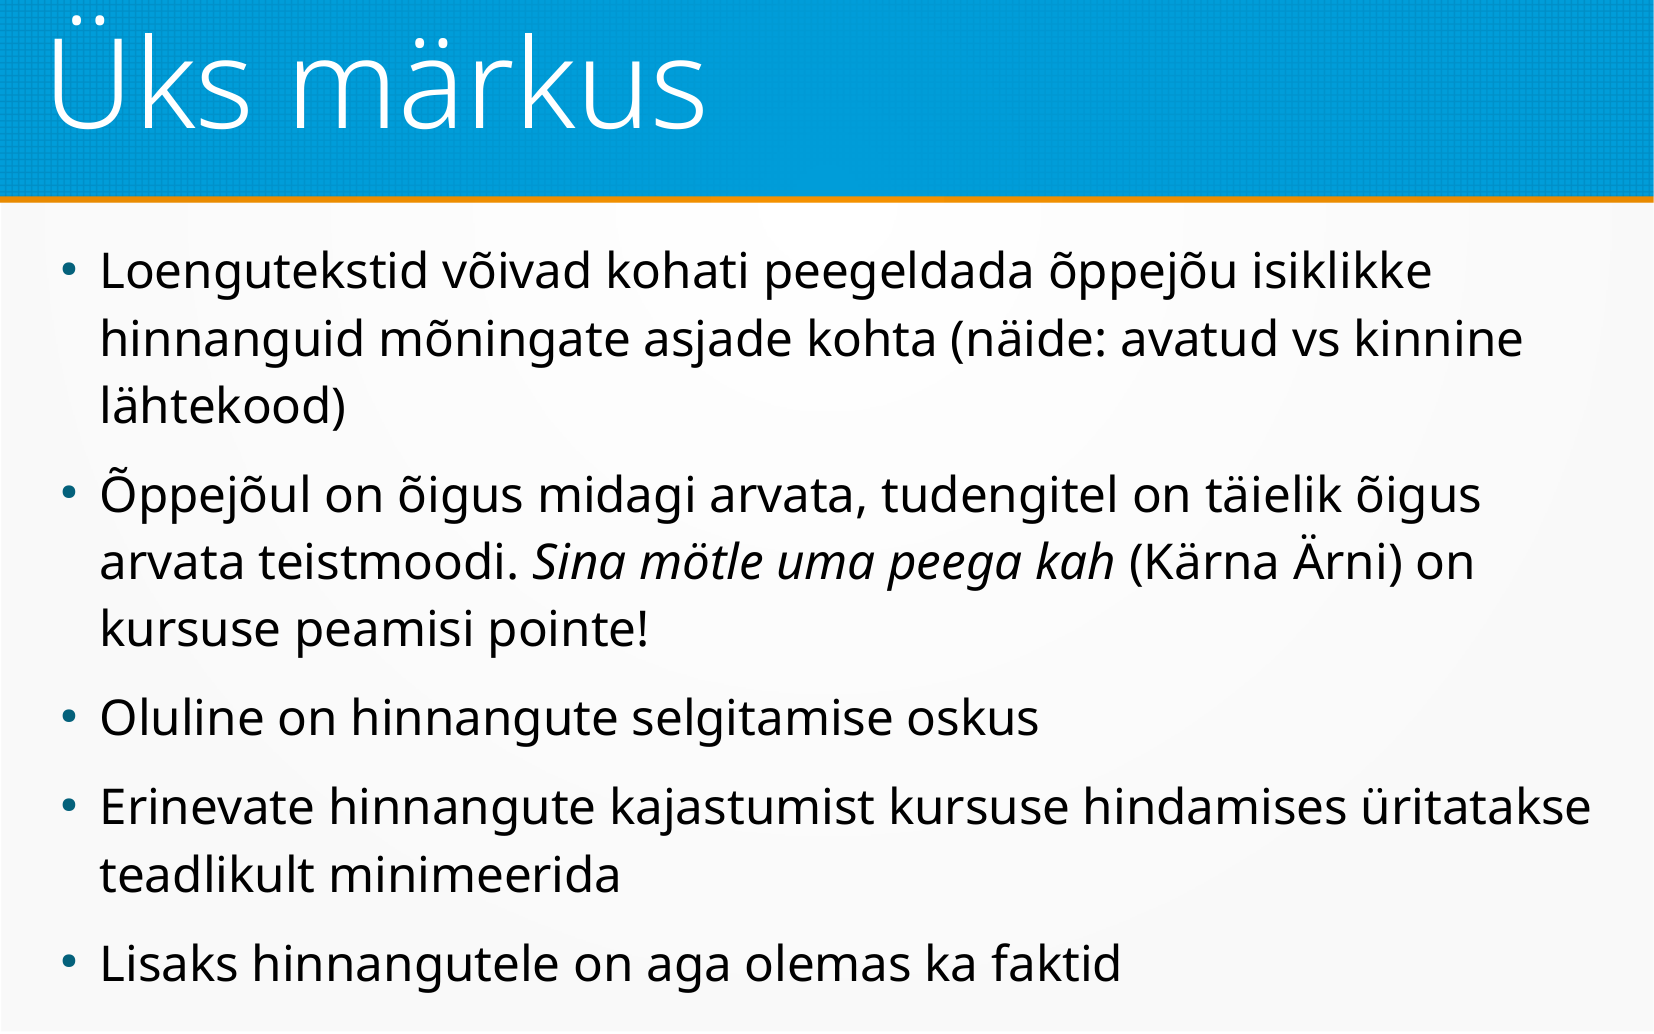

# Üks märkus
Loengutekstid võivad kohati peegeldada õppejõu isiklikke hinnanguid mõningate asjade kohta (näide: avatud vs kinnine lähtekood)
Õppejõul on õigus midagi arvata, tudengitel on täielik õigus arvata teistmoodi. Sina mötle uma peega kah (Kärna Ärni) on kursuse peamisi pointe!
Oluline on hinnangute selgitamise oskus
Erinevate hinnangute kajastumist kursuse hindamises üritatakse teadlikult minimeerida
Lisaks hinnangutele on aga olemas ka faktid